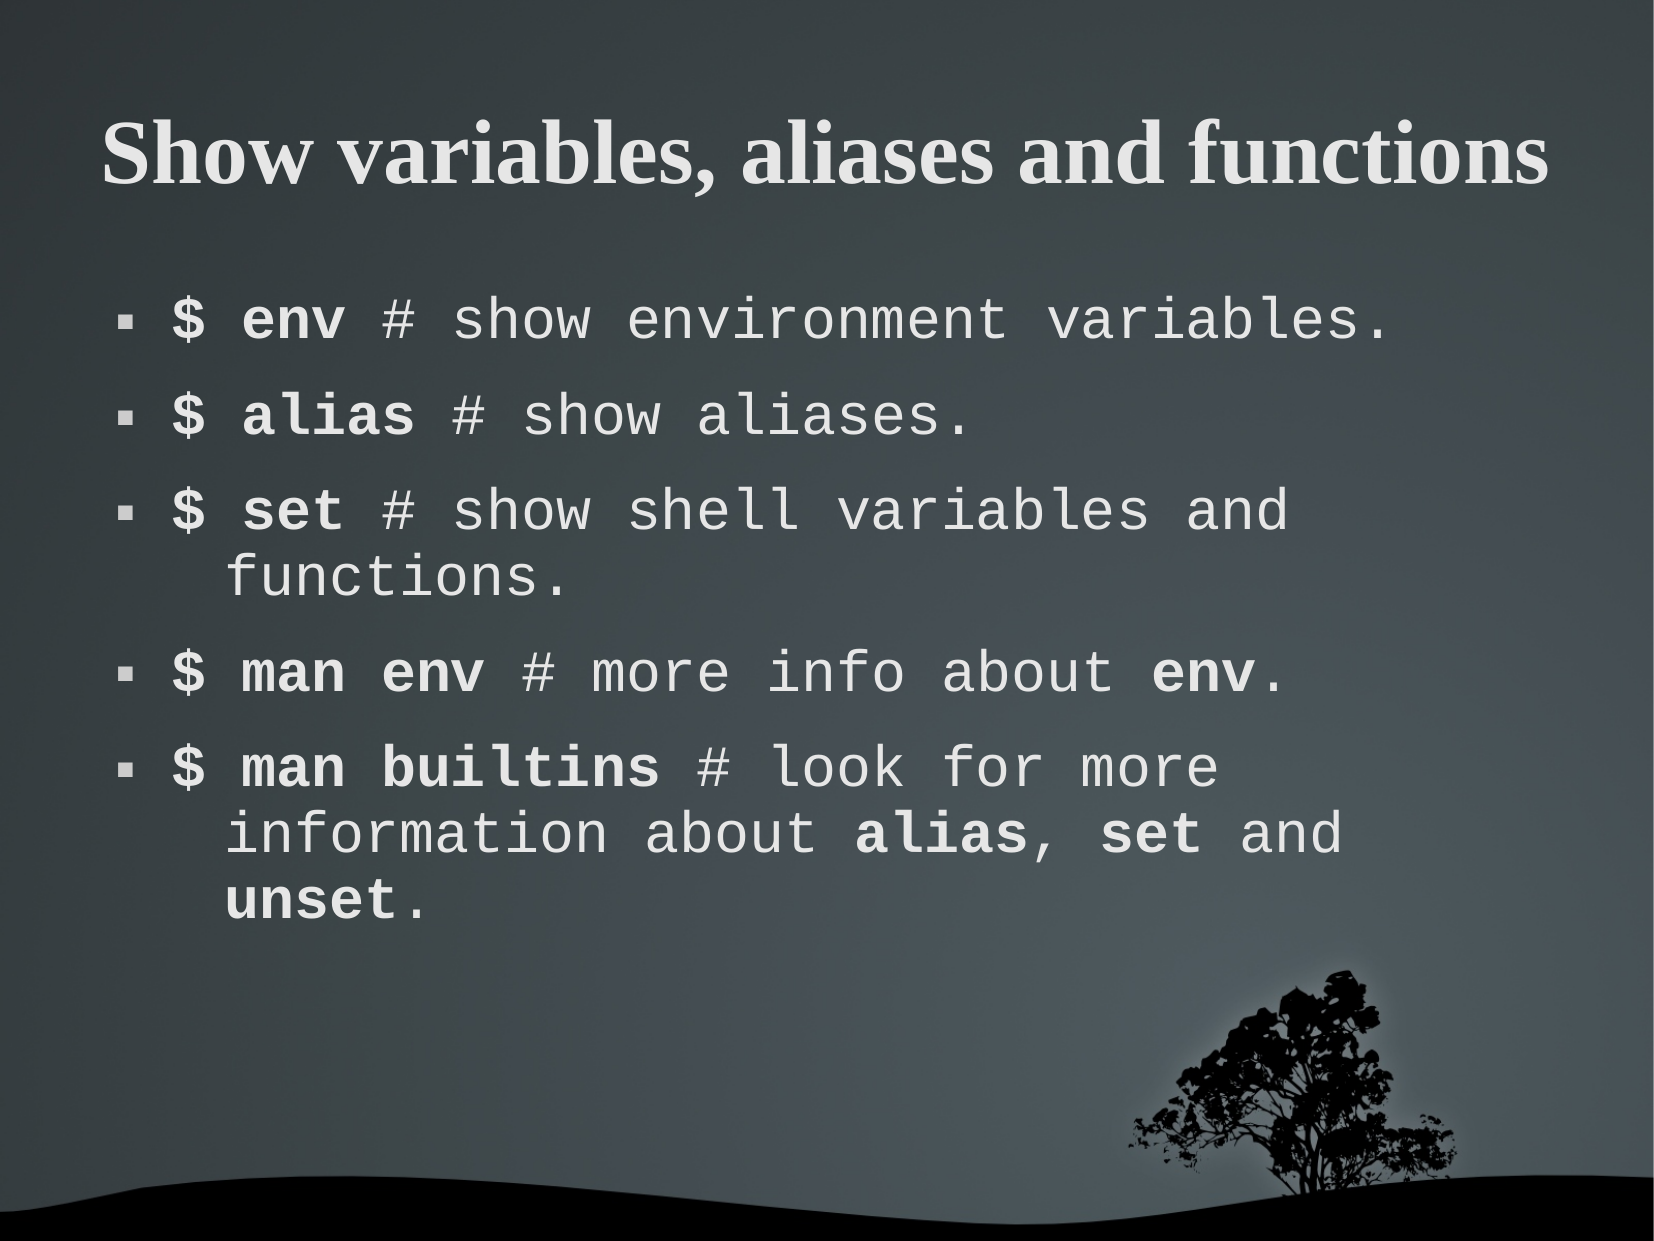

# Show variables, aliases and functions
$ env # show environment variables.
$ alias # show aliases.
$ set # show shell variables and functions.
$ man env # more info about env.
$ man builtins # look for more information about alias, set and unset.